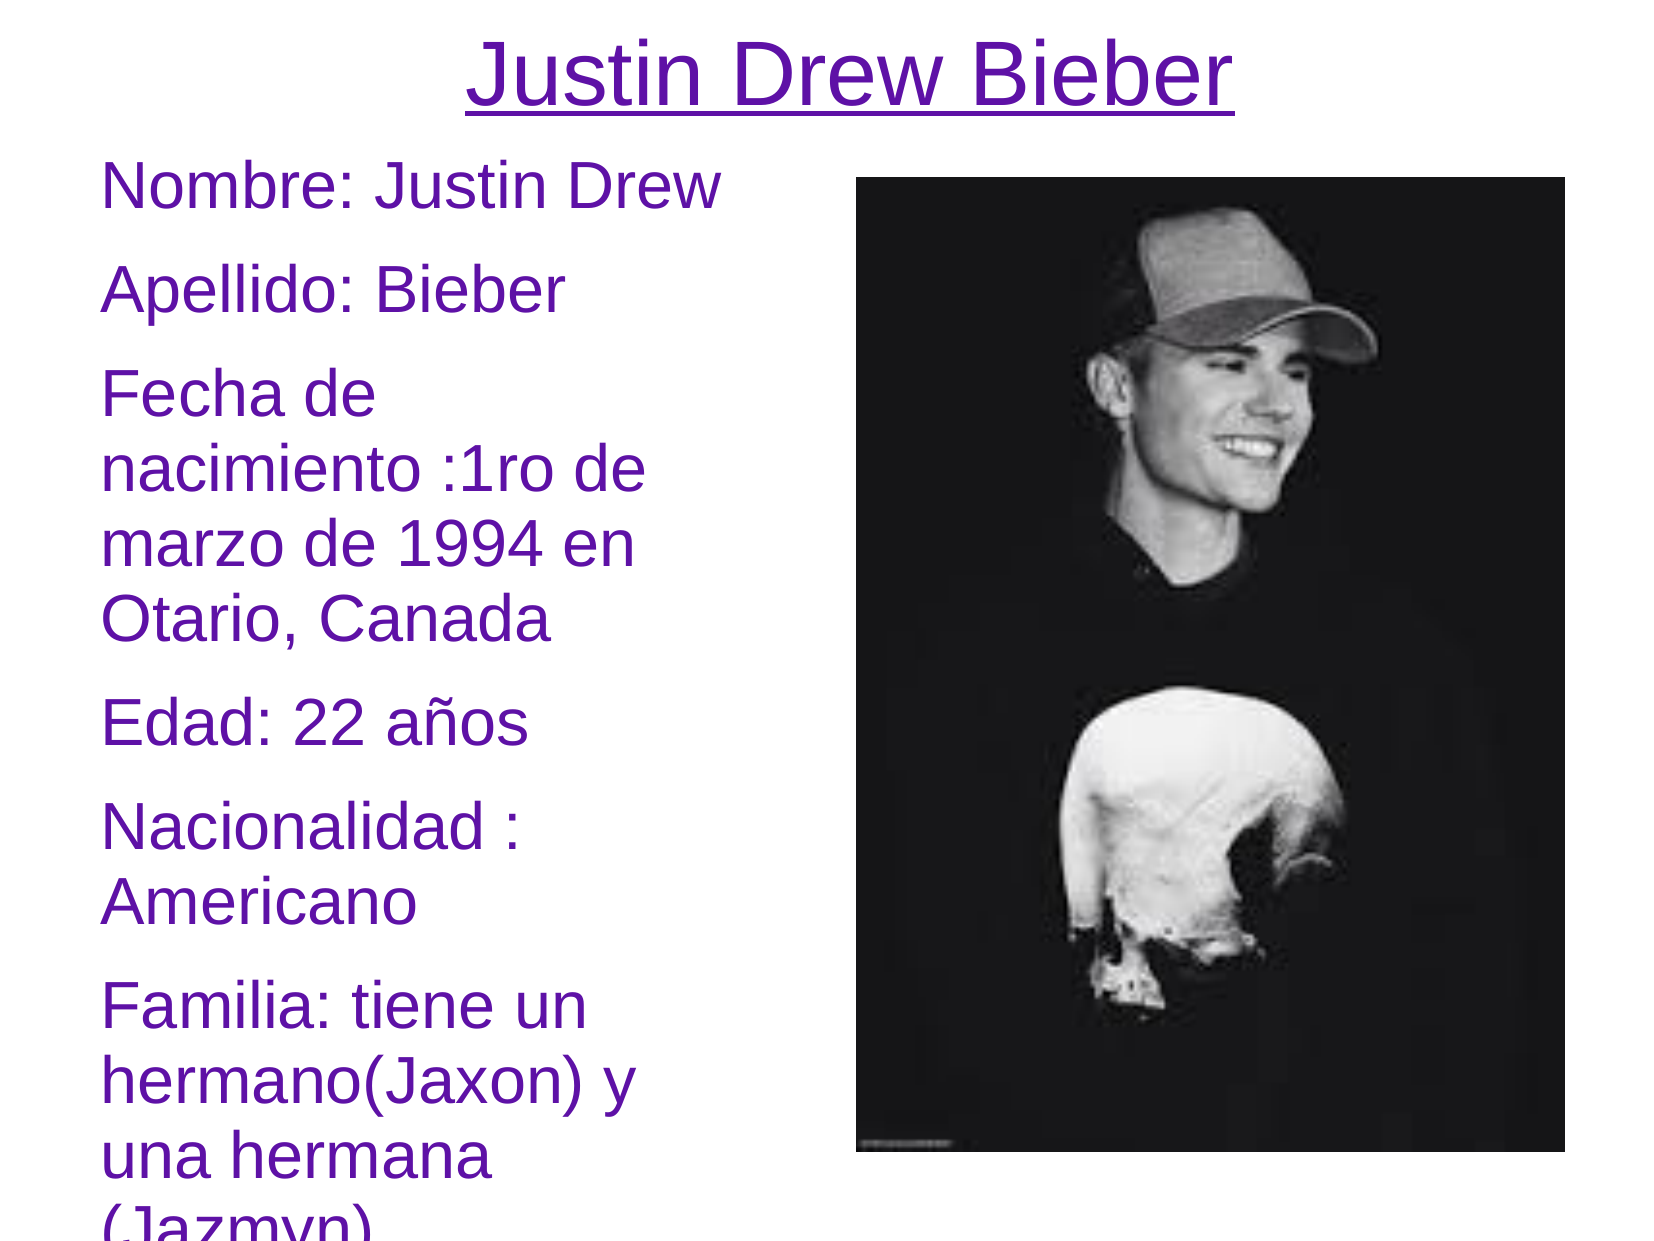

# Justin Drew Bieber
Nombre: Justin Drew
Apellido: Bieber
Fecha de nacimiento :1ro de marzo de 1994 en Otario, Canada
Edad: 22 años
Nacionalidad : Americano
Familia: tiene un hermano(Jaxon) y una hermana (Jazmyn)